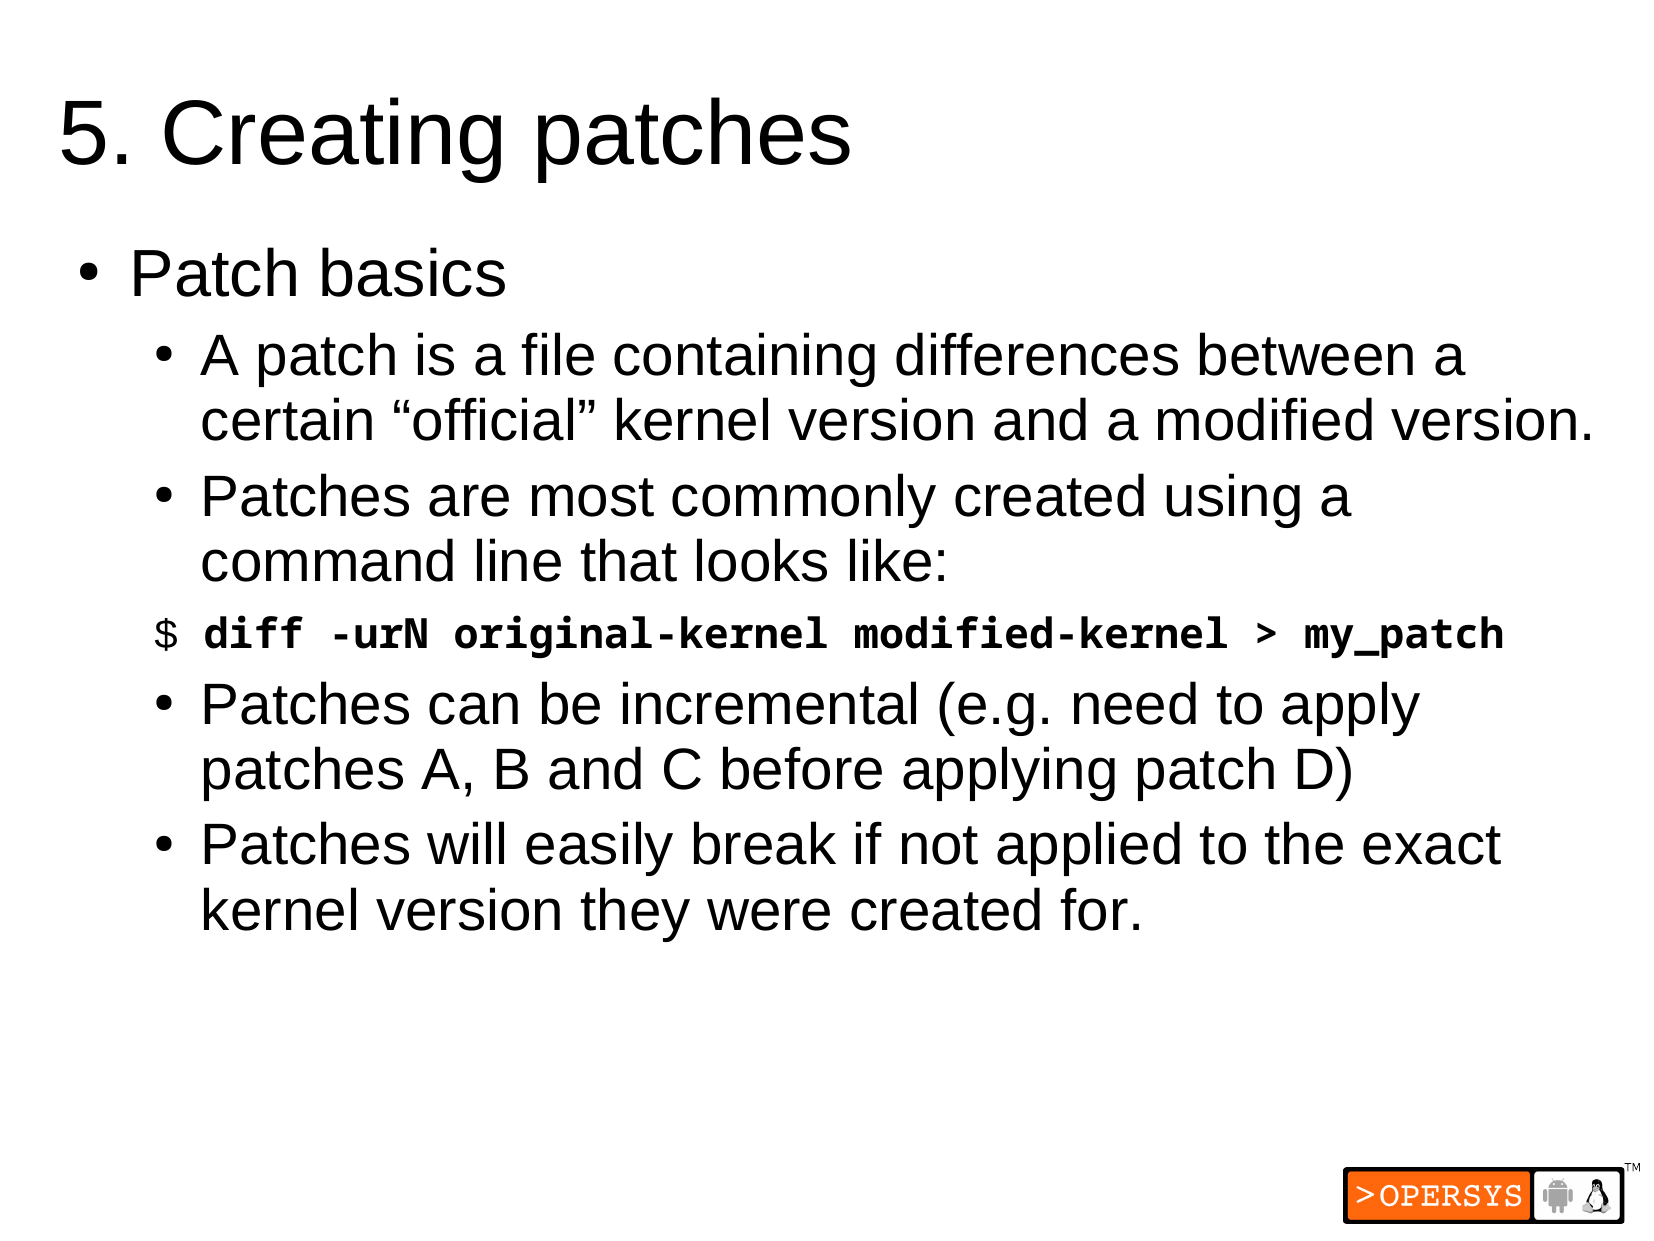

# 5. Creating patches
Patch basics
A patch is a file containing differences between a certain “official” kernel version and a modified version.
Patches are most commonly created using a command line that looks like:
$ diff -urN original-kernel modified-kernel > my_patch
Patches can be incremental (e.g. need to apply patches A, B and C before applying patch D)
Patches will easily break if not applied to the exact kernel version they were created for.